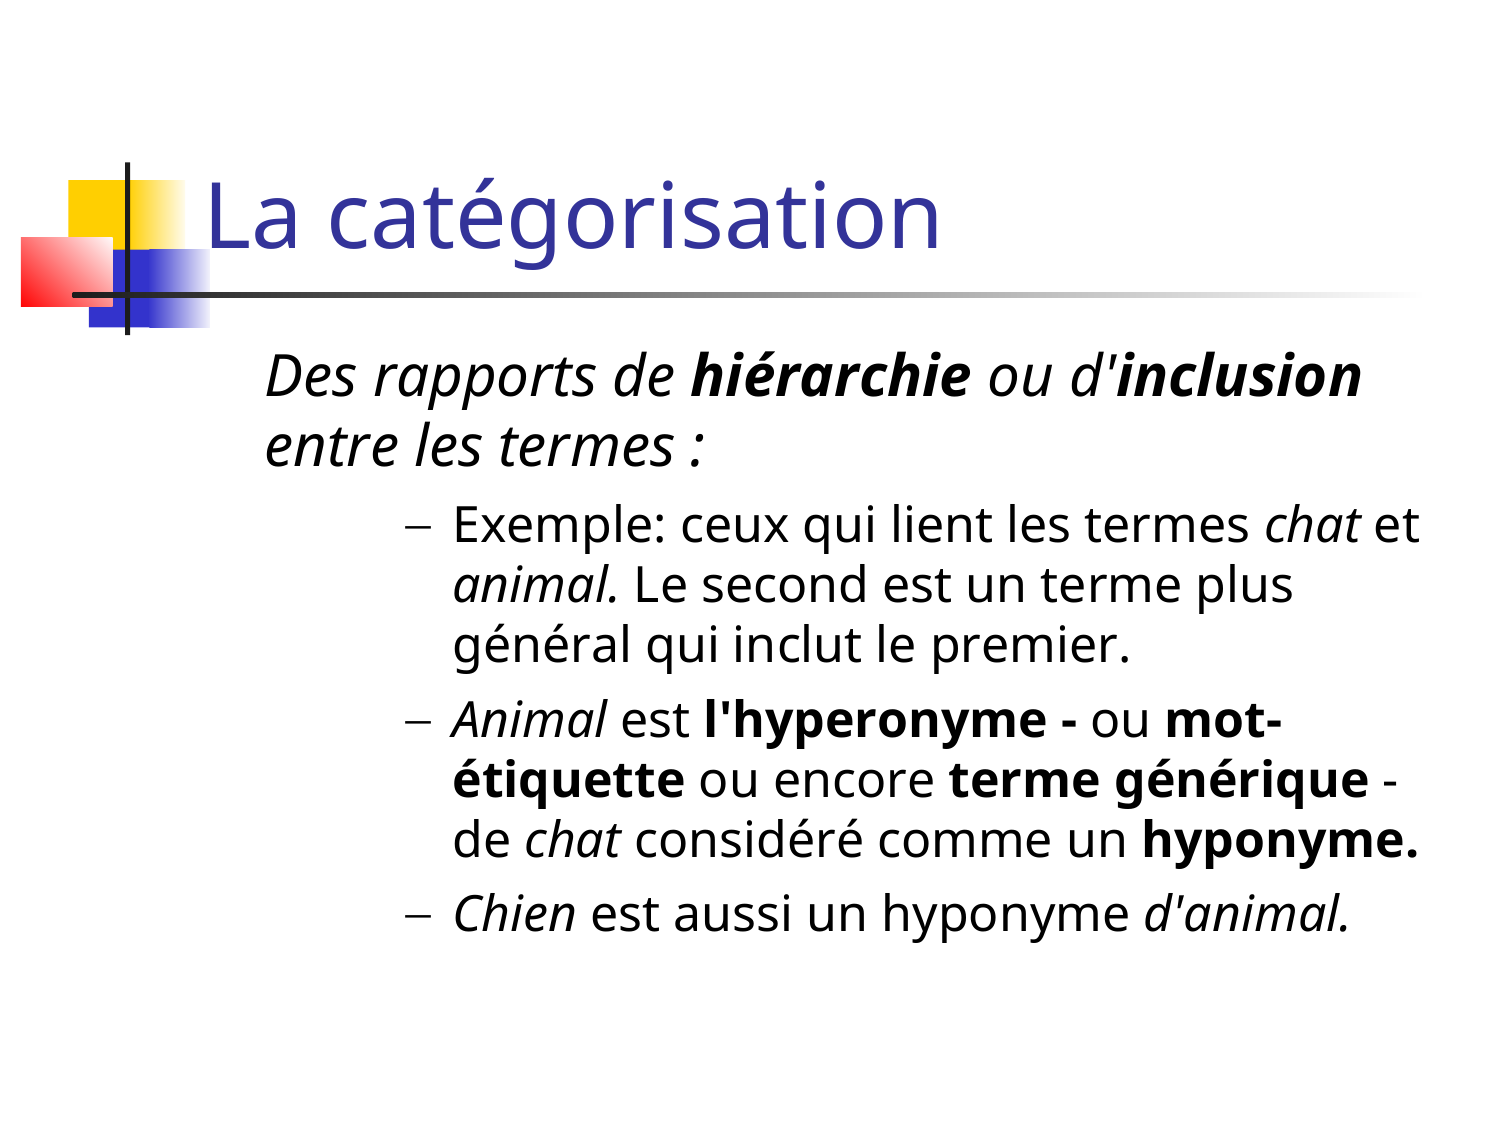

# La catégorisation
Des rapports de hiérarchie ou d'inclusion entre les termes :
Exemple: ceux qui lient les termes chat et animal. Le second est un terme plus général qui inclut le premier.
Animal est l'hyperonyme - ou mot-étiquette ou encore terme générique - de chat considéré comme un hyponyme.
Chien est aussi un hyponyme d'animal.